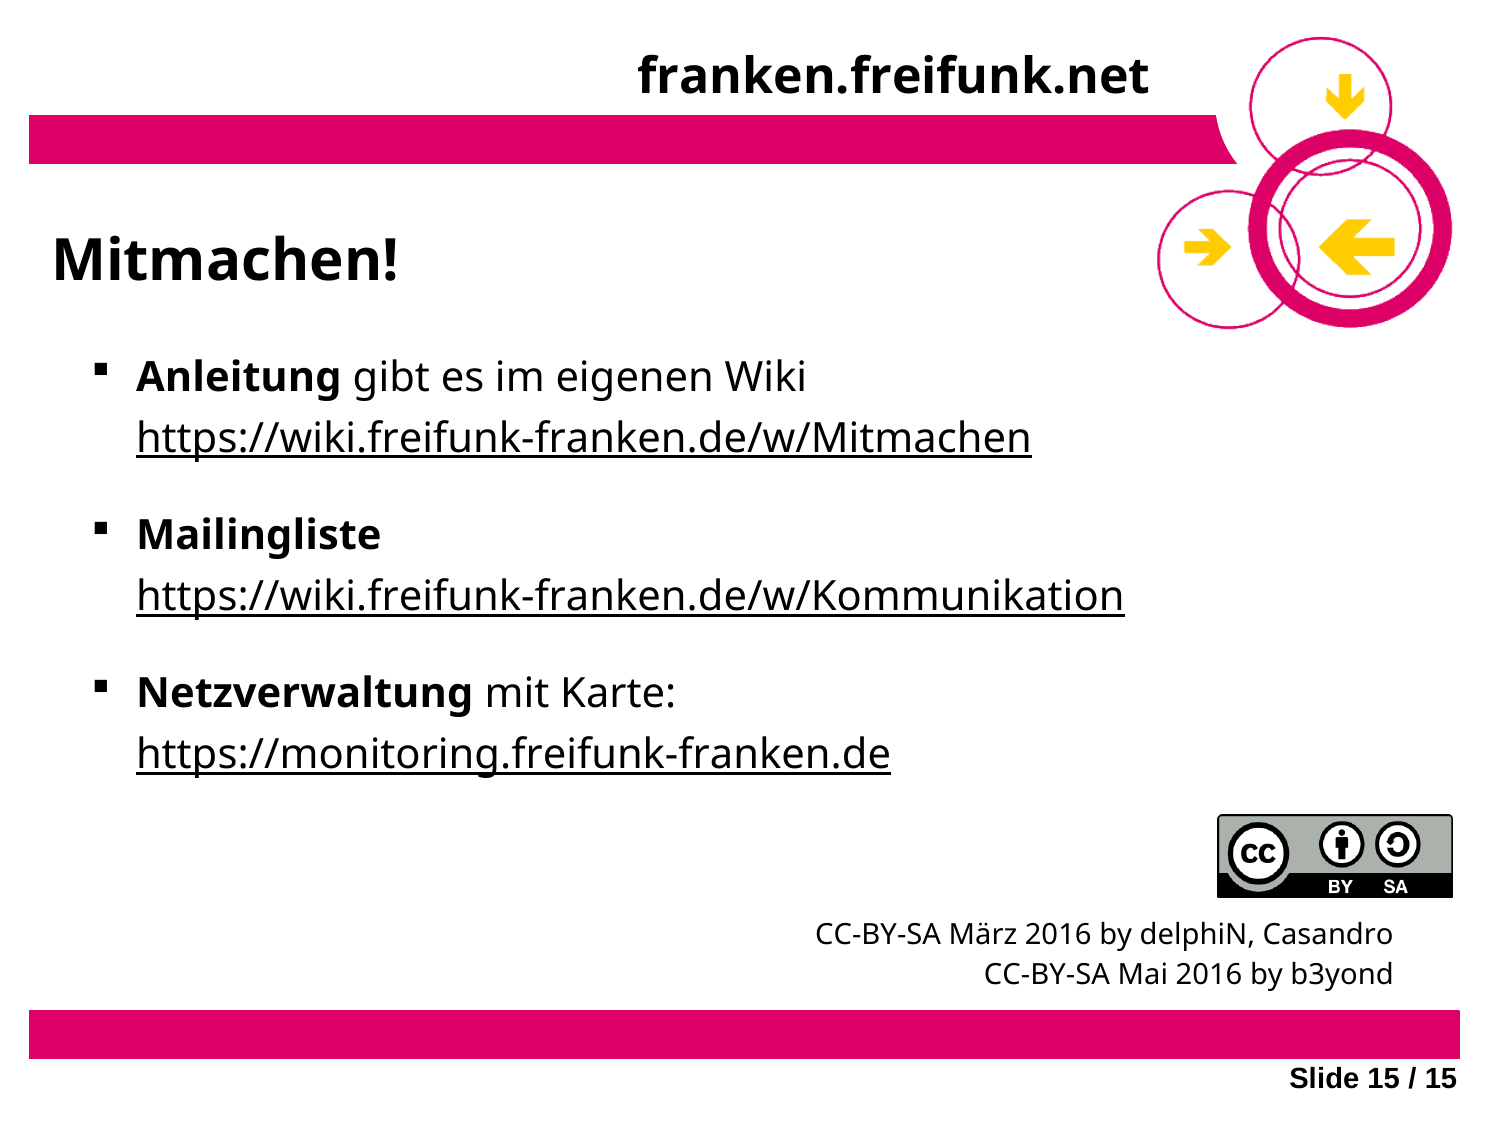

Mitmachen!
Anleitung gibt es im eigenen Wiki
https://wiki.freifunk-franken.de/w/Mitmachen
Mailingliste
https://wiki.freifunk-franken.de/w/Kommunikation
Netzverwaltung mit Karte:
https://monitoring.freifunk-franken.de
CC-BY-SA März 2016 by delphiN, Casandro
CC-BY-SA Mai 2016 by b3yond
15